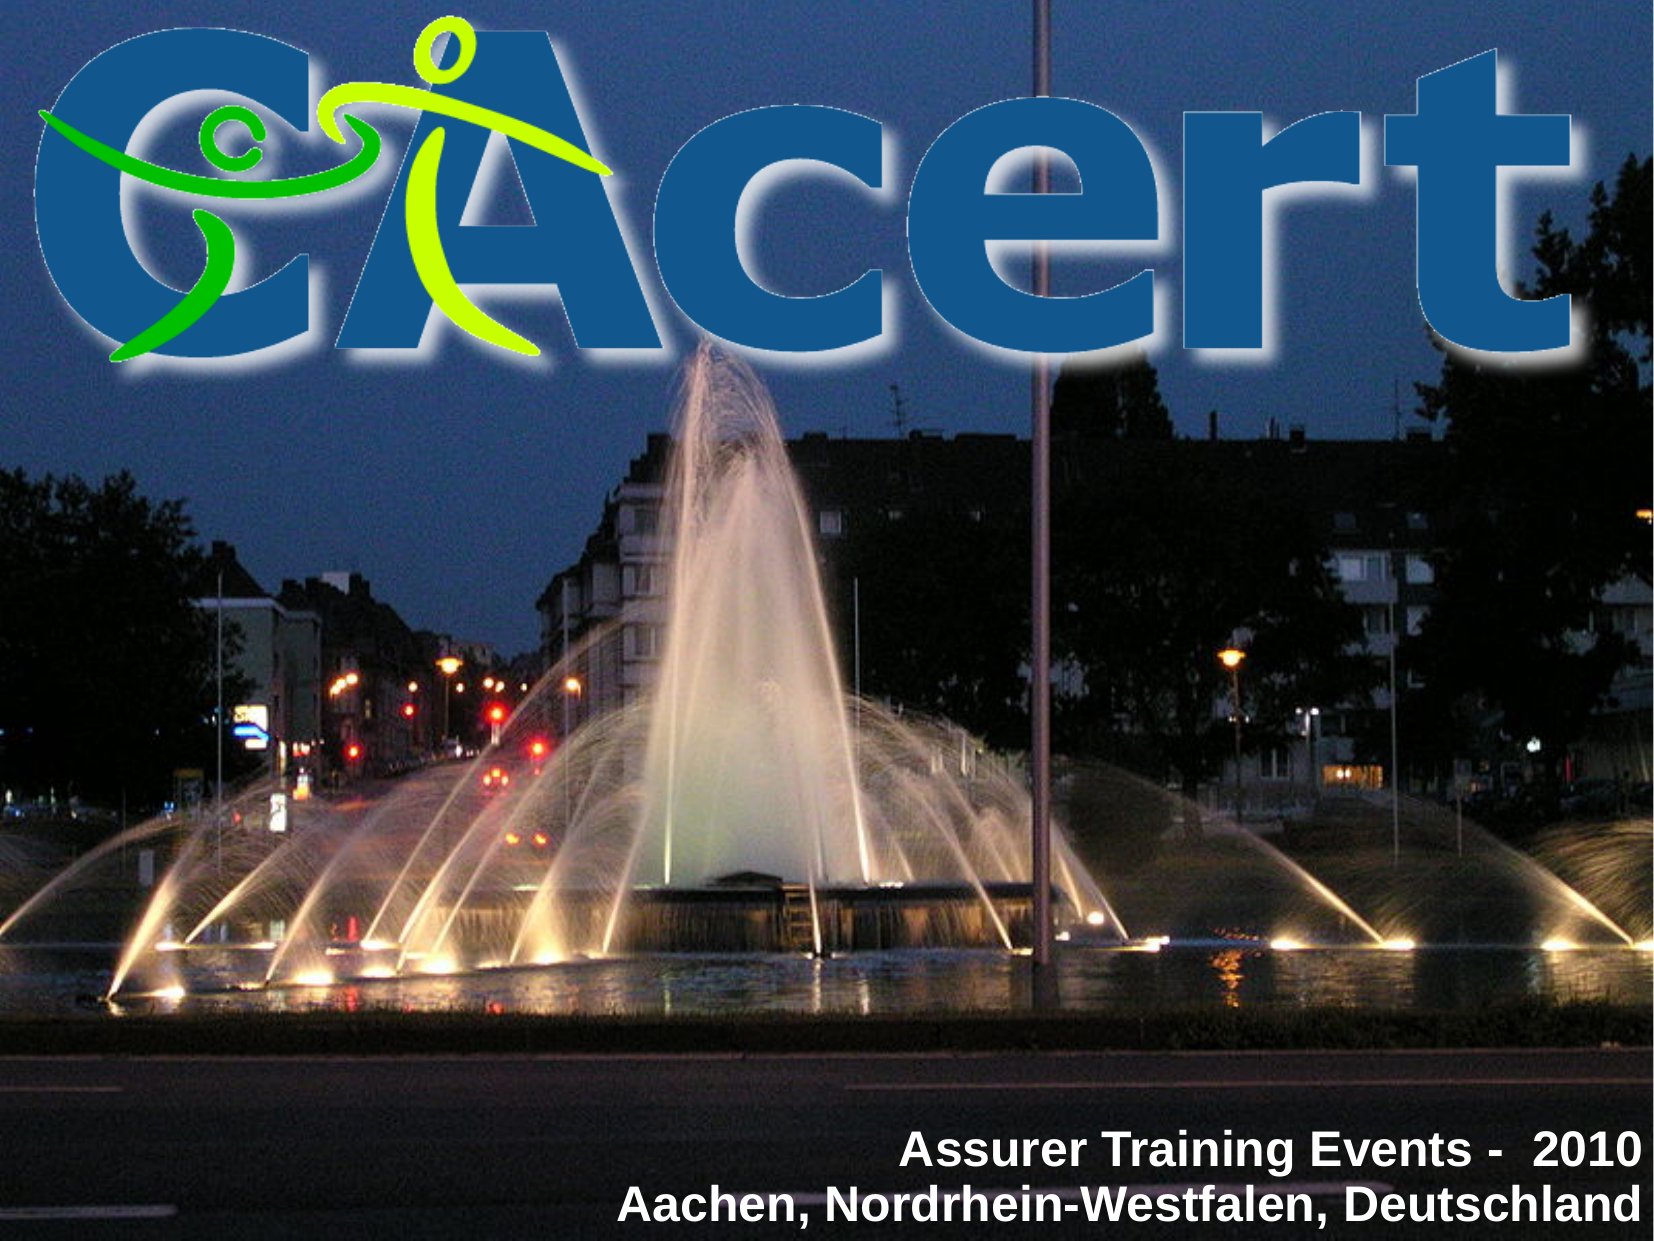

Assurer Training Events - 2010
Aachen, Nordrhein-Westfalen, Deutschland